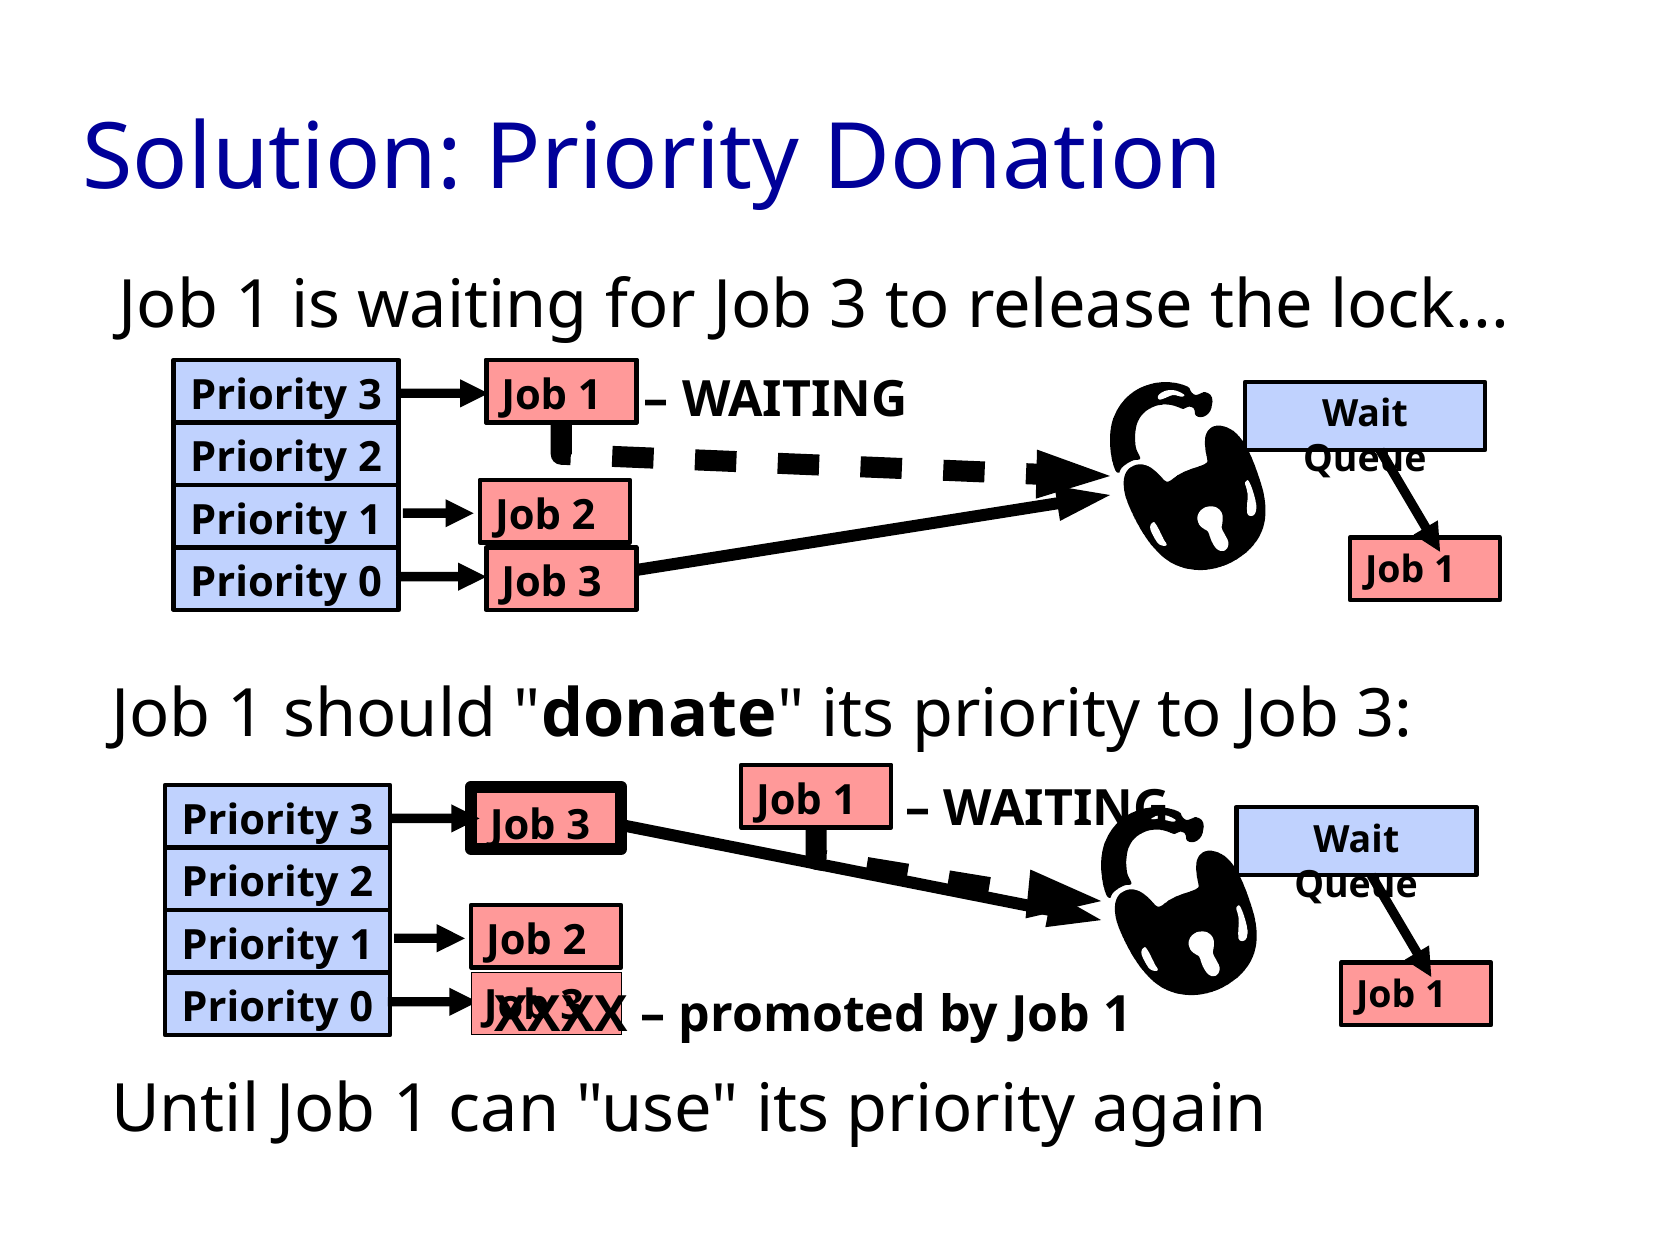

# Solution: Priority Donation
Job 1 is waiting for Job 3 to release the lock...
 – WAITING
Priority 3
Job 1
Job 1
Wait Queue
Priority 2
Job 2
Priority 1
Job 1
Priority 0
Job 3
Job 1 should "donate" its priority to Job 3:
Job 1
– WAITING
Priority 3
Job 3
Wait Queue
Priority 2
Job 2
Priority 1
Job 1
Priority 0
Job 3
XXXX – promoted by Job 1
Until Job 1 can "use" its priority again